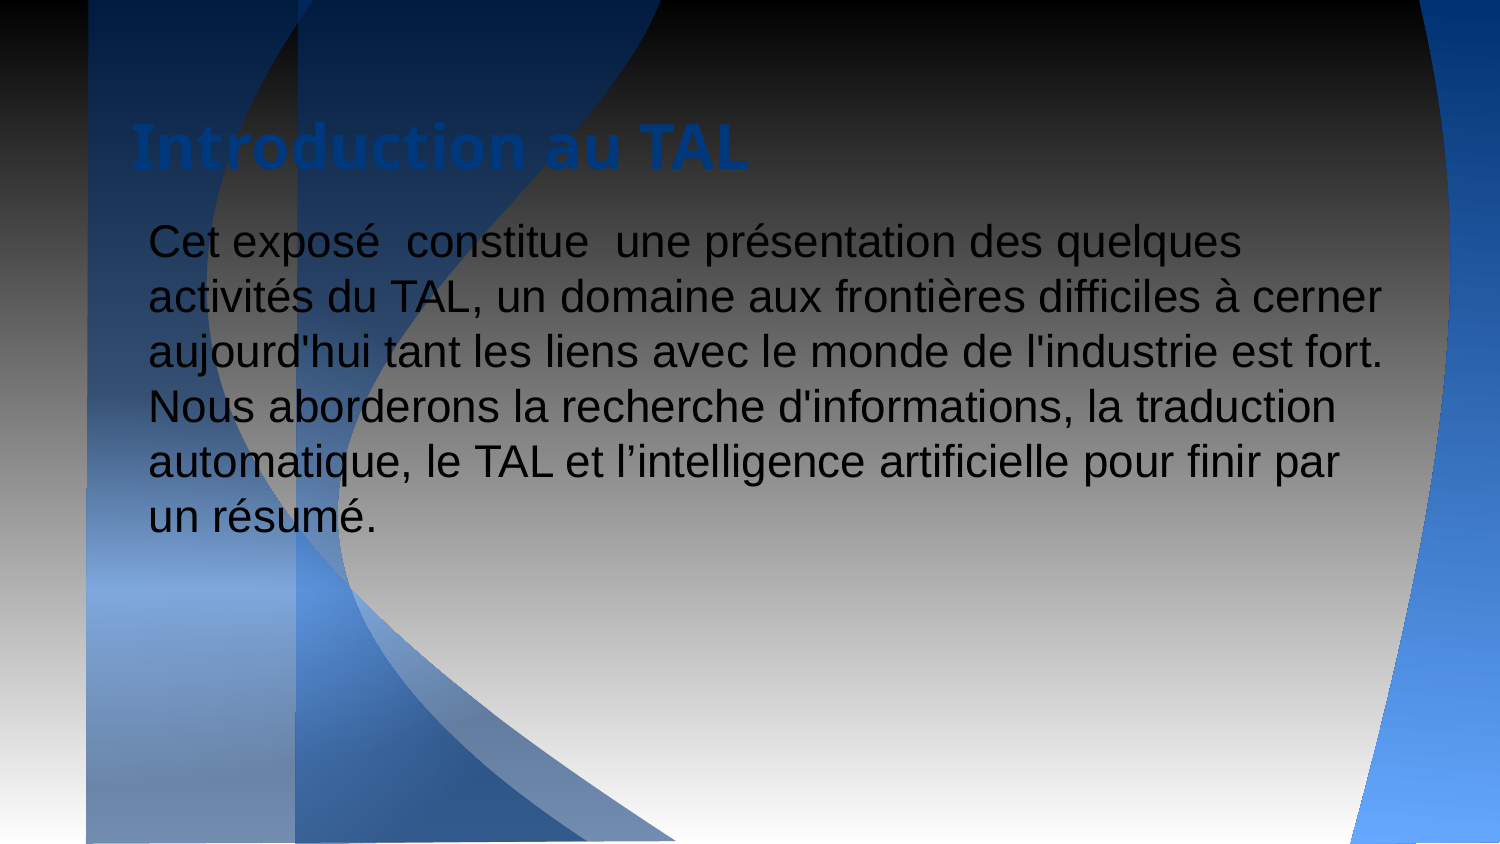

Introduction au TAL
# Cet exposé constitue une présentation des quelques activités du TAL, un domaine aux frontières difficiles à cerner aujourd'hui tant les liens avec le monde de l'industrie est fort. Nous aborderons la recherche d'informations, la traduction automatique, le TAL et l’intelligence artificielle pour finir par un résumé.